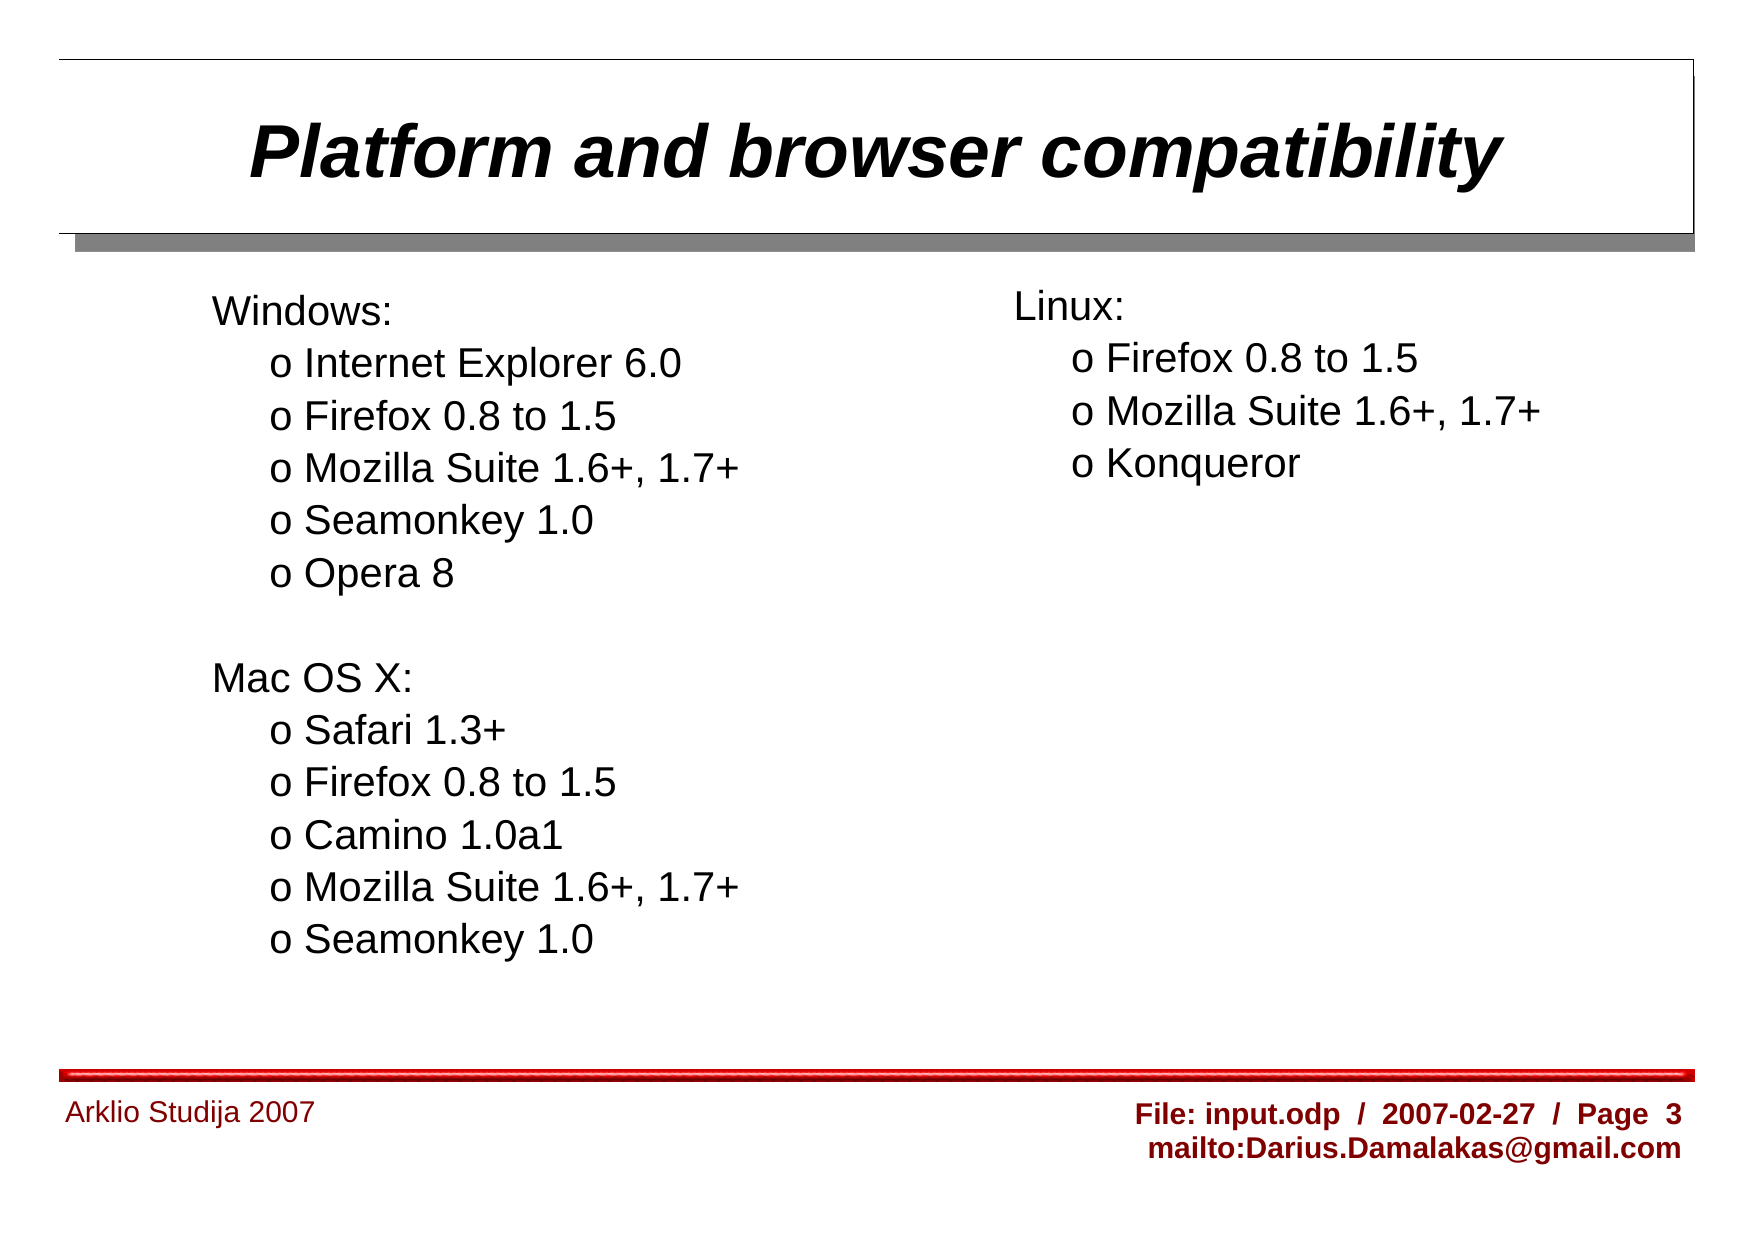

# Platform and browser compatibility
 Linux:
 o Firefox 0.8 to 1.5
 o Mozilla Suite 1.6+, 1.7+
 o Konqueror
 Windows:
 o Internet Explorer 6.0
 o Firefox 0.8 to 1.5
 o Mozilla Suite 1.6+, 1.7+
 o Seamonkey 1.0
 o Opera 8
 Mac OS X:
 o Safari 1.3+
 o Firefox 0.8 to 1.5
 o Camino 1.0a1
 o Mozilla Suite 1.6+, 1.7+
 o Seamonkey 1.0